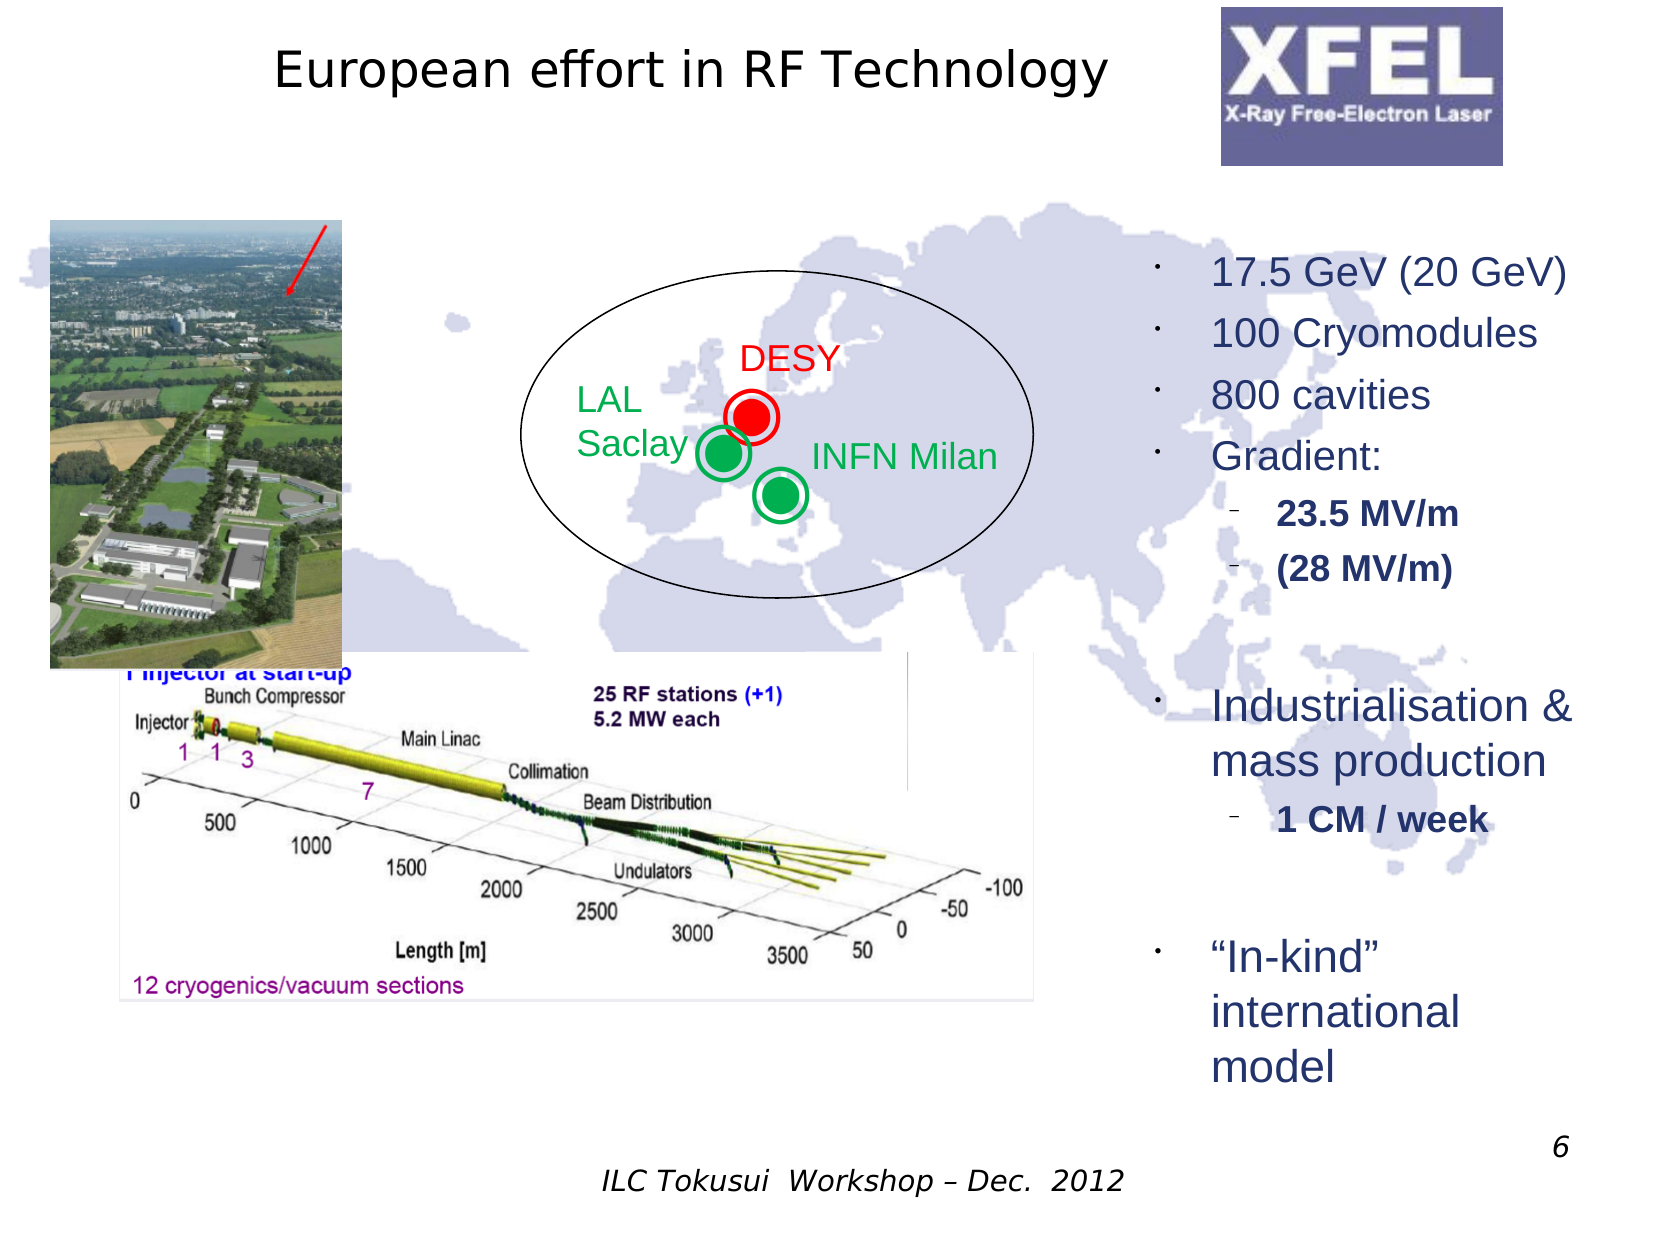

European effort in RF Technology
# 17.5 GeV (20 GeV)
100 Cryomodules
800 cavities
Gradient:
23.5 MV/m
(28 MV/m)
Industrialisation & mass production
1 CM / week
“In-kind” international model
DESY
◉
LAL
Saclay
◉
INFN Milan
◉
FCPPL Workshop - March 2012
6